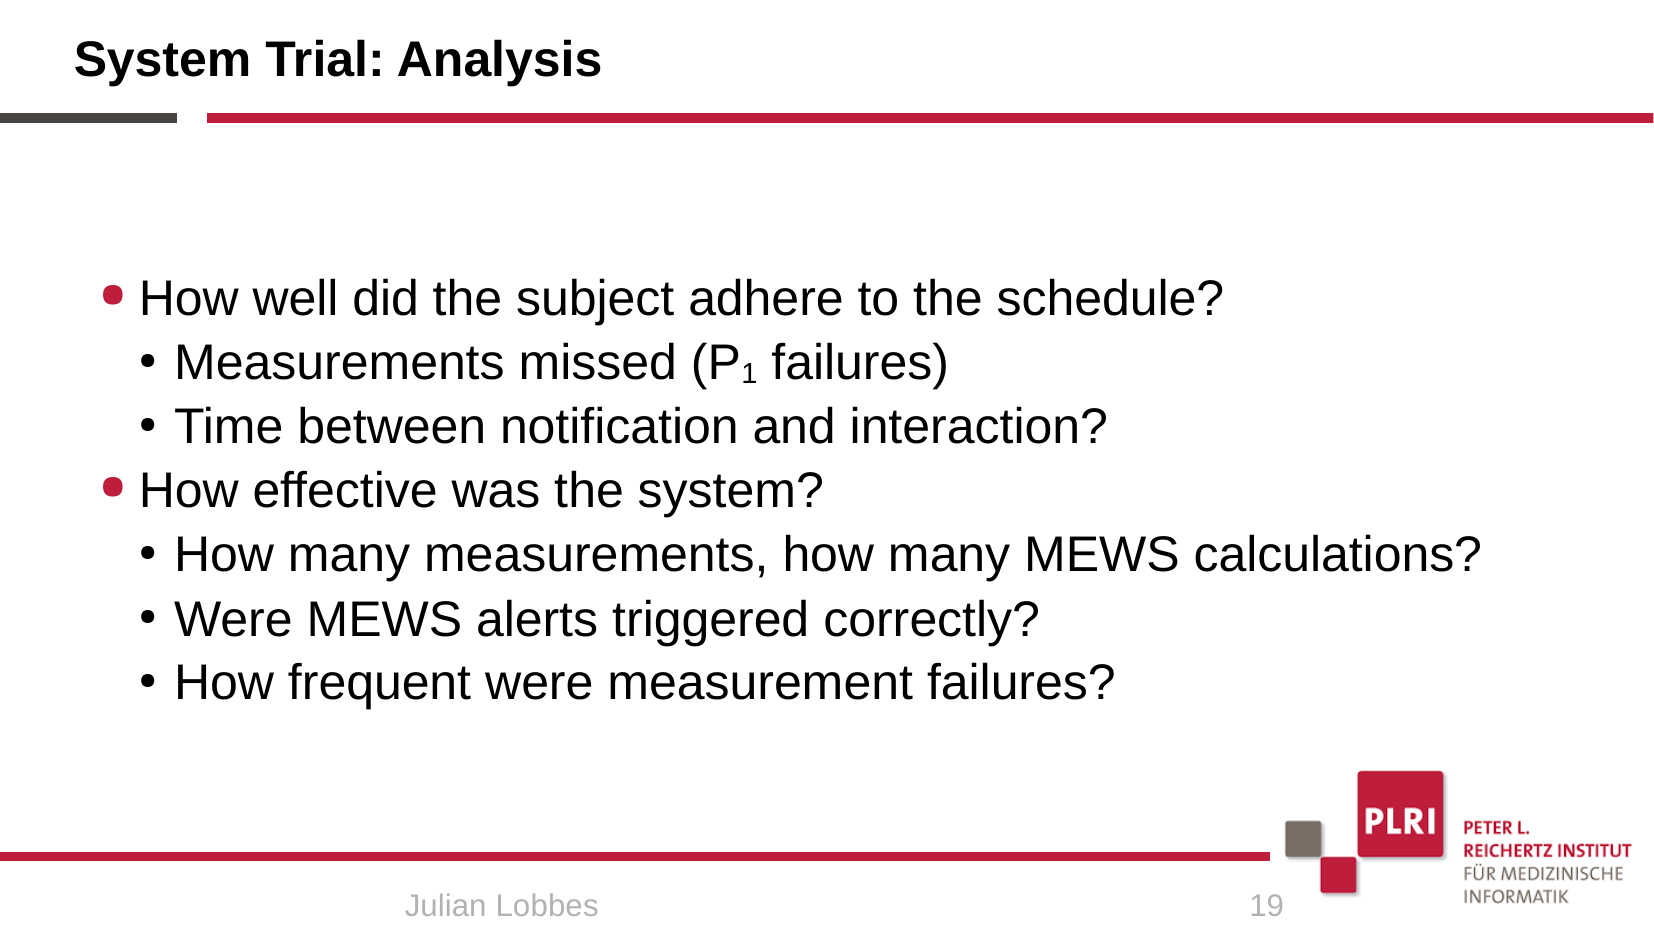

System Trial: Analysis
How well did the subject adhere to the schedule?
Measurements missed (P1 failures)
Time between notification and interaction?
How effective was the system?
How many measurements, how many MEWS calculations?
Were MEWS alerts triggered correctly?
How frequent were measurement failures?
Julian Lobbes